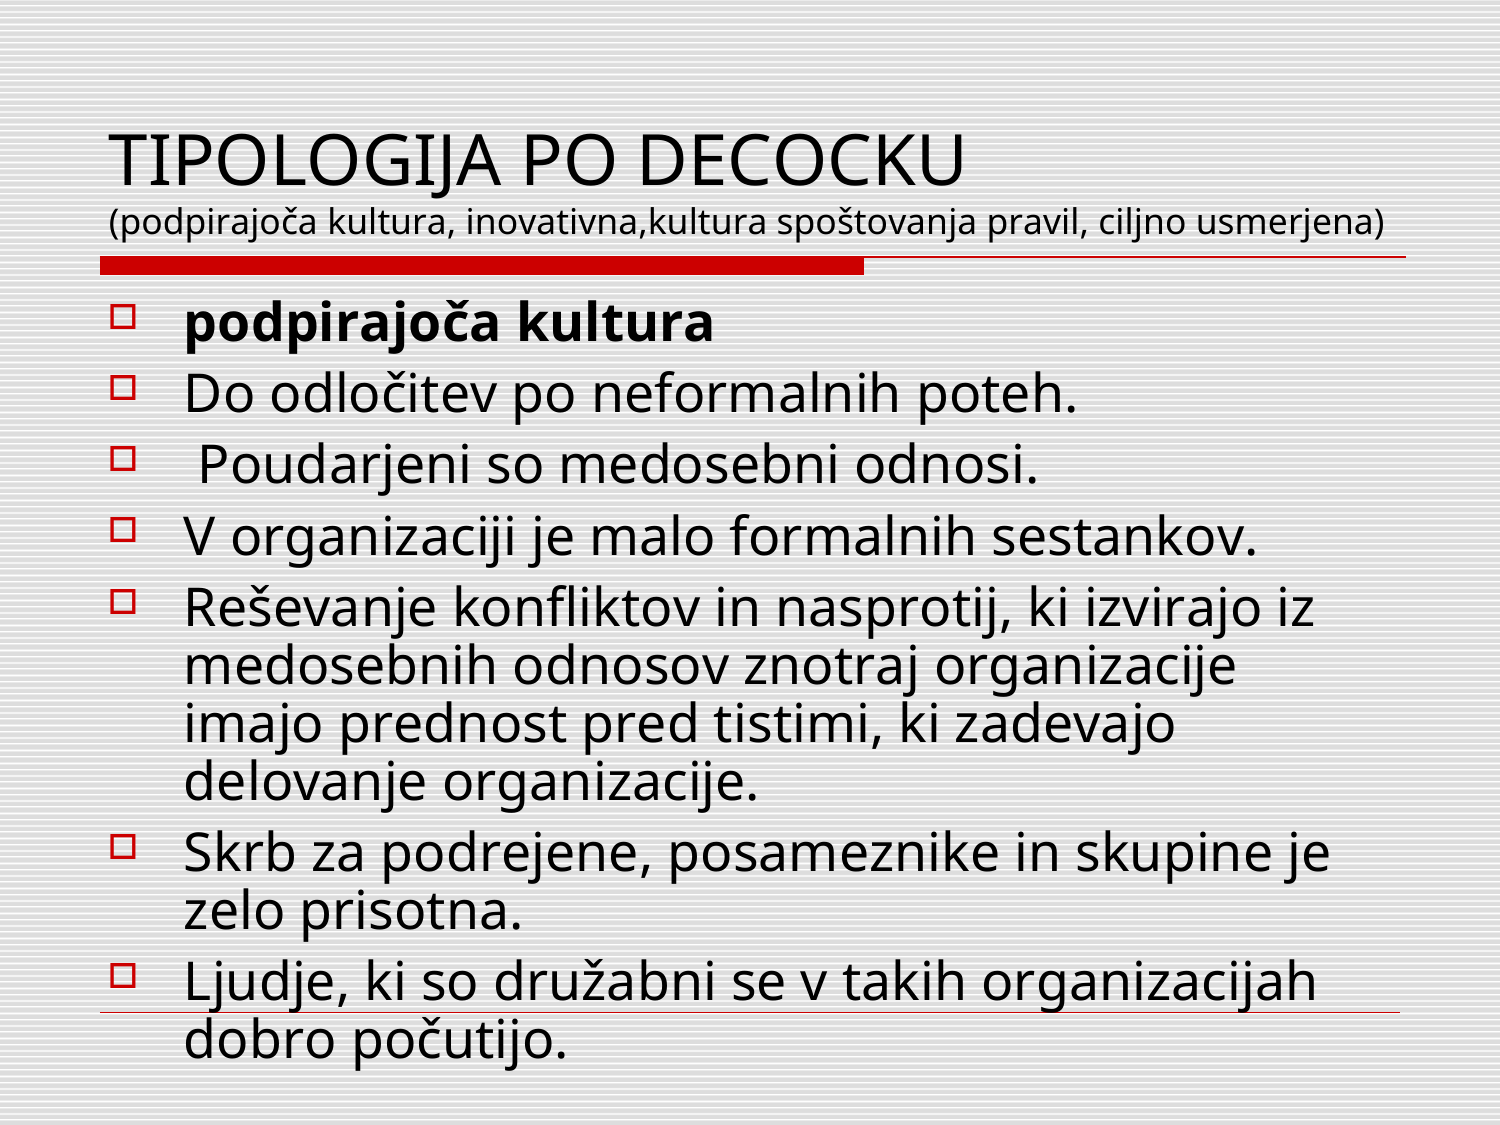

# TIPOLOGIJA PO DECOCKU (podpirajoča kultura, inovativna,kultura spoštovanja pravil, ciljno usmerjena)
podpirajoča kultura
Do odločitev po neformalnih poteh.
 Poudarjeni so medosebni odnosi.
V organizaciji je malo formalnih sestankov.
Reševanje konfliktov in nasprotij, ki izvirajo iz medosebnih odnosov znotraj organizacije imajo prednost pred tistimi, ki zadevajo delovanje organizacije.
Skrb za podrejene, posameznike in skupine je zelo prisotna.
Ljudje, ki so družabni se v takih organizacijah dobro počutijo.